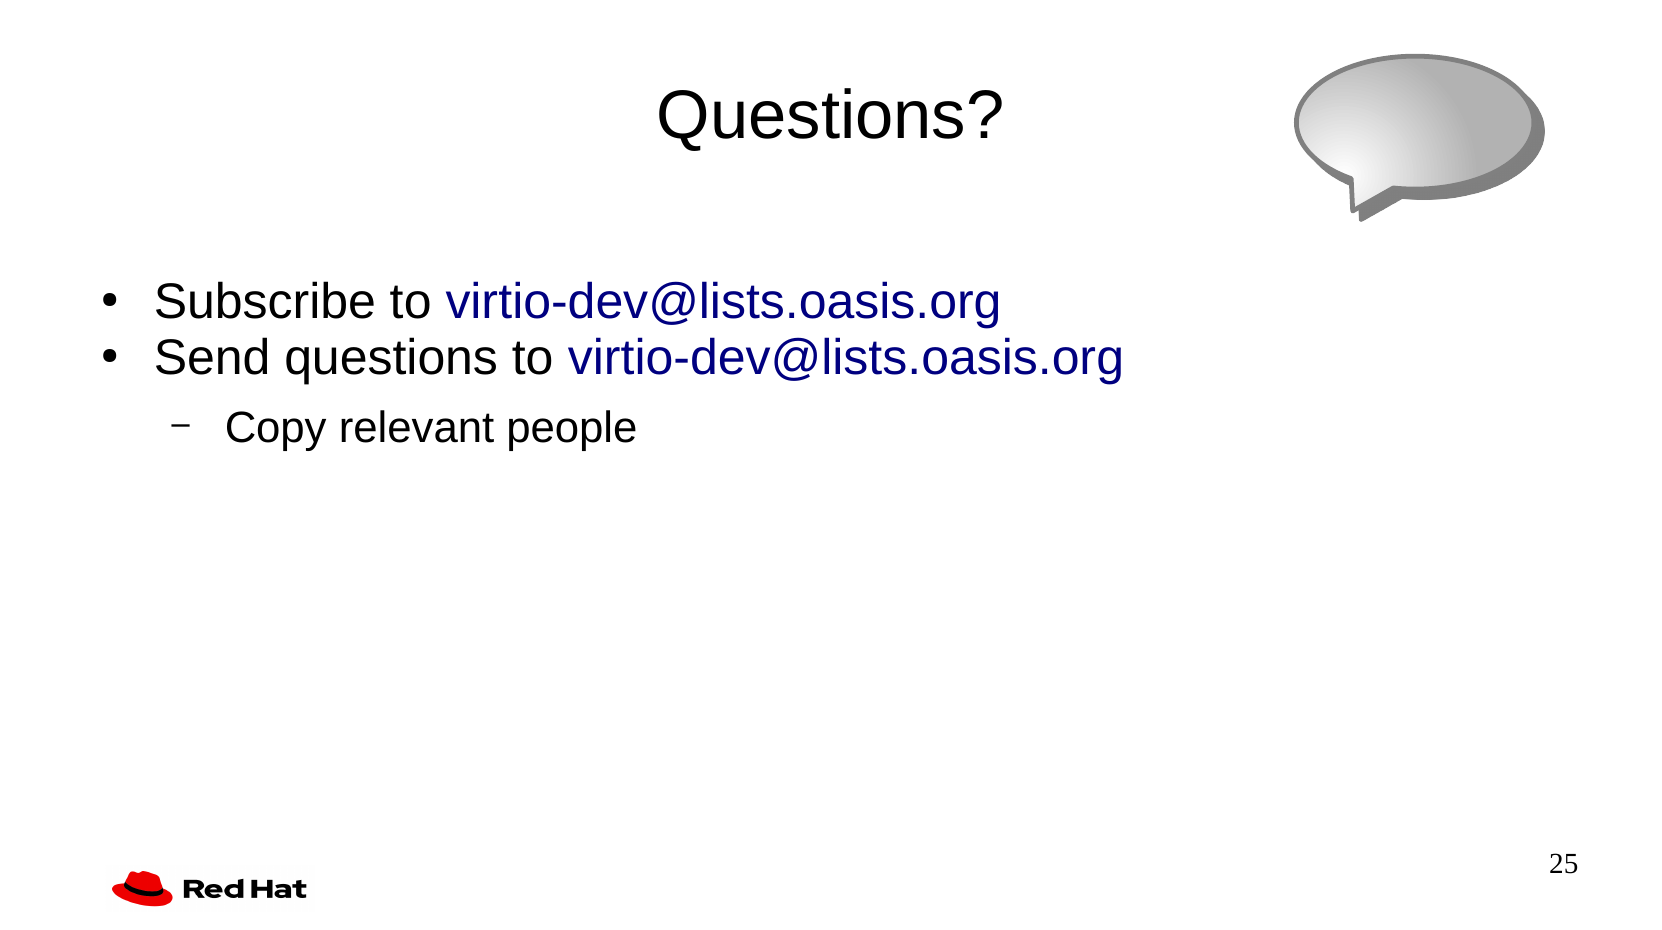

# Questions?
Subscribe to virtio-dev@lists.oasis.org
Send questions to virtio-dev@lists.oasis.org
Copy relevant people
25